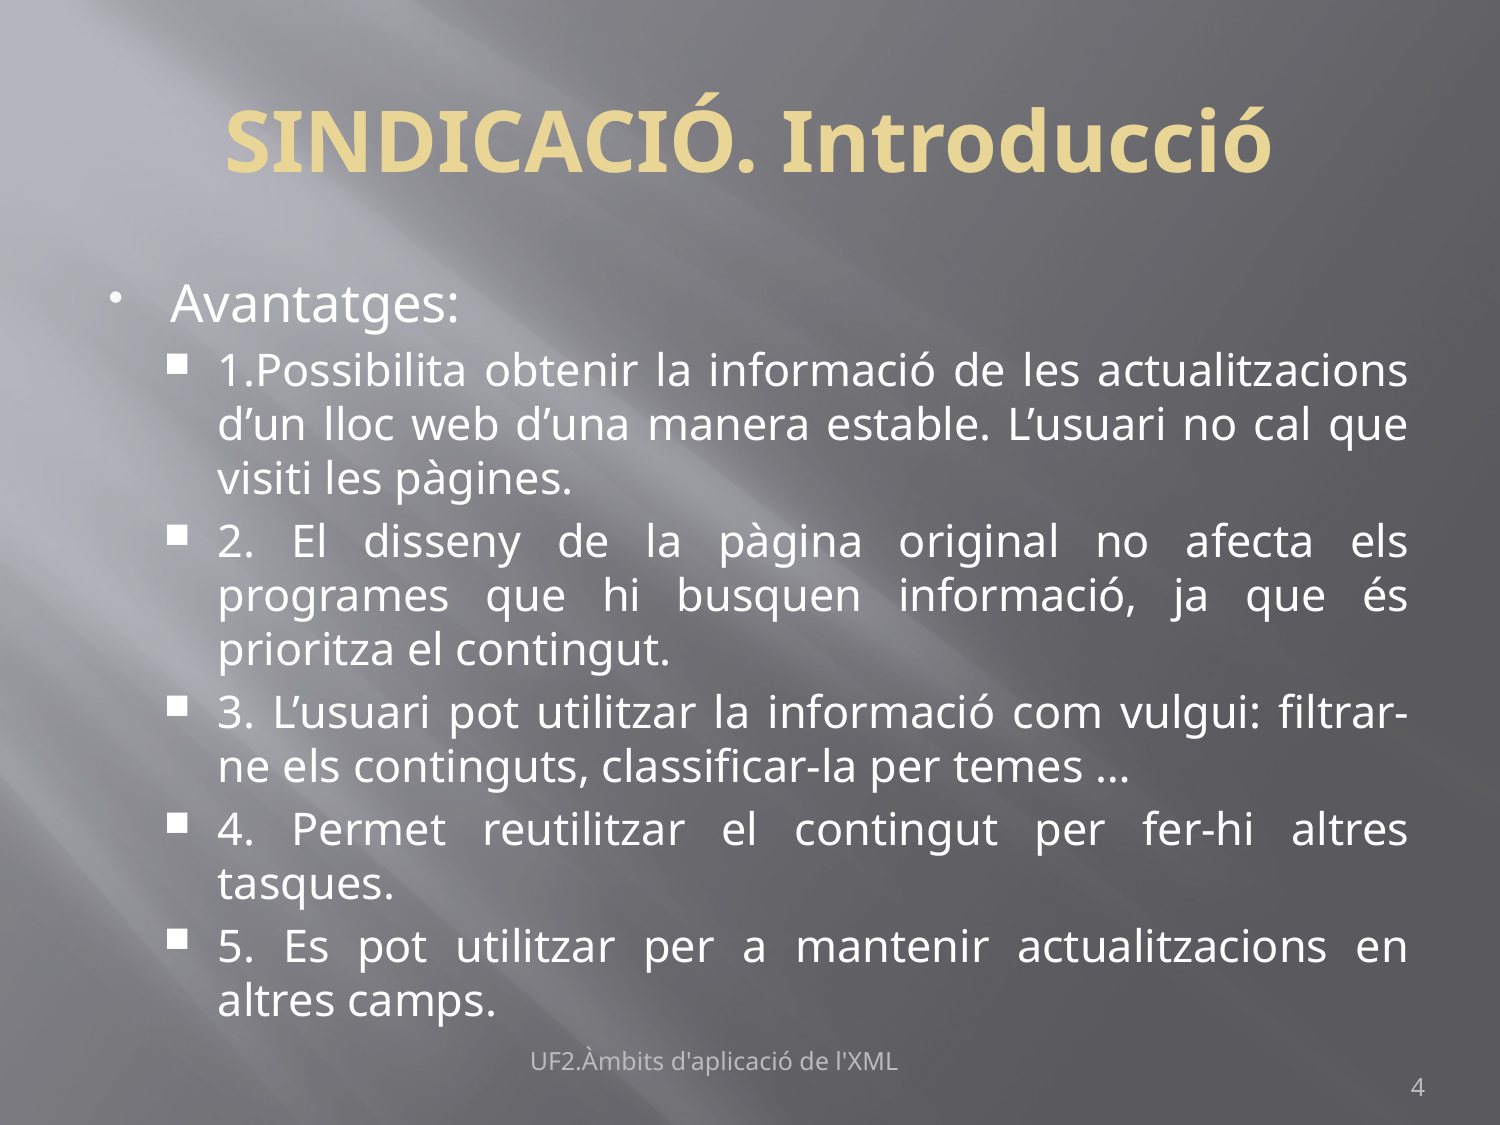

# SINDICACIÓ. Introducció
Avantatges:
1.Possibilita obtenir la informació de les actualitzacions d’un lloc web d’una manera estable. L’usuari no cal que visiti les pàgines.
2. El disseny de la pàgina original no afecta els programes que hi busquen informació, ja que és prioritza el contingut.
3. L’usuari pot utilitzar la informació com vulgui: filtrar-ne els continguts, classificar-la per temes …
4. Permet reutilitzar el contingut per fer-hi altres tasques.
5. Es pot utilitzar per a mantenir actualitzacions en altres camps.
UF2.Àmbits d'aplicació de l'XML